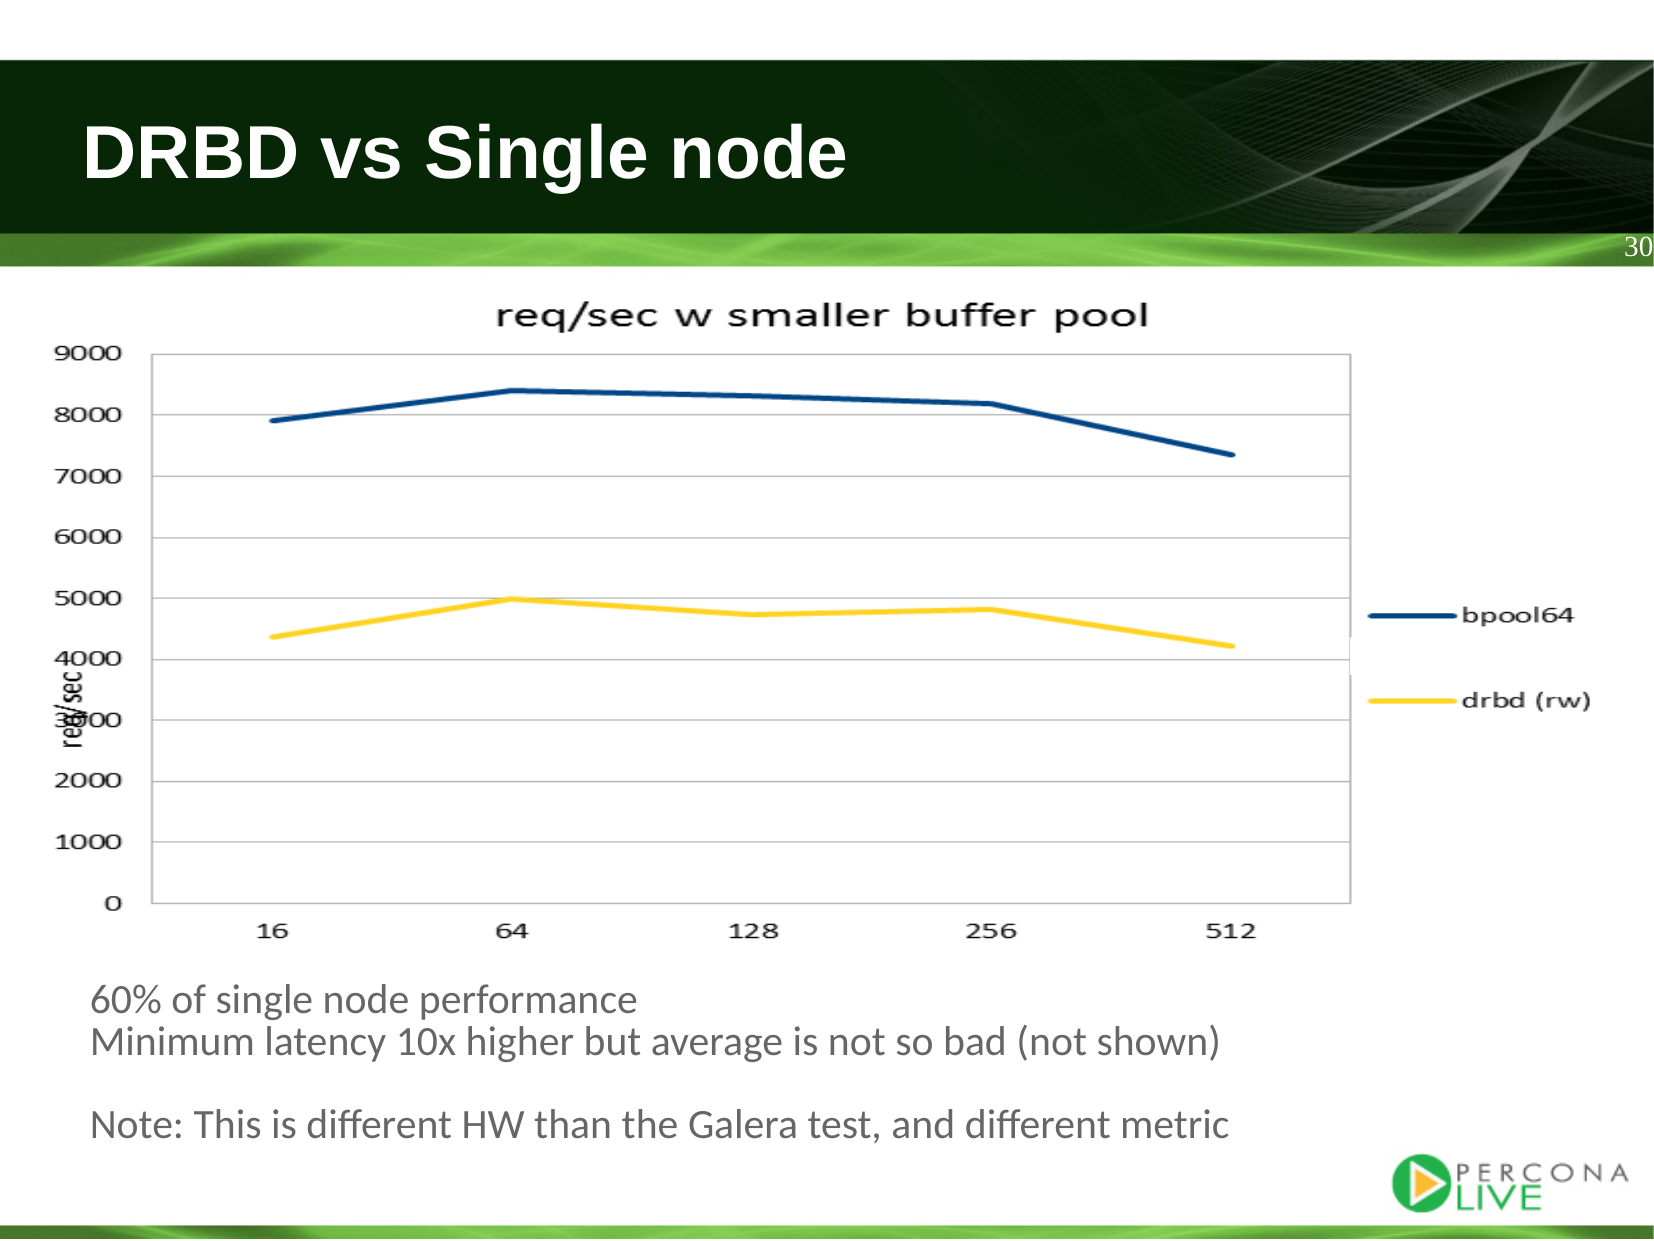

# DRBD vs Single node
30
60% of single node performance
Minimum latency 10x higher but average is not so bad (not shown)
Note: This is different HW than the Galera test, and different metric